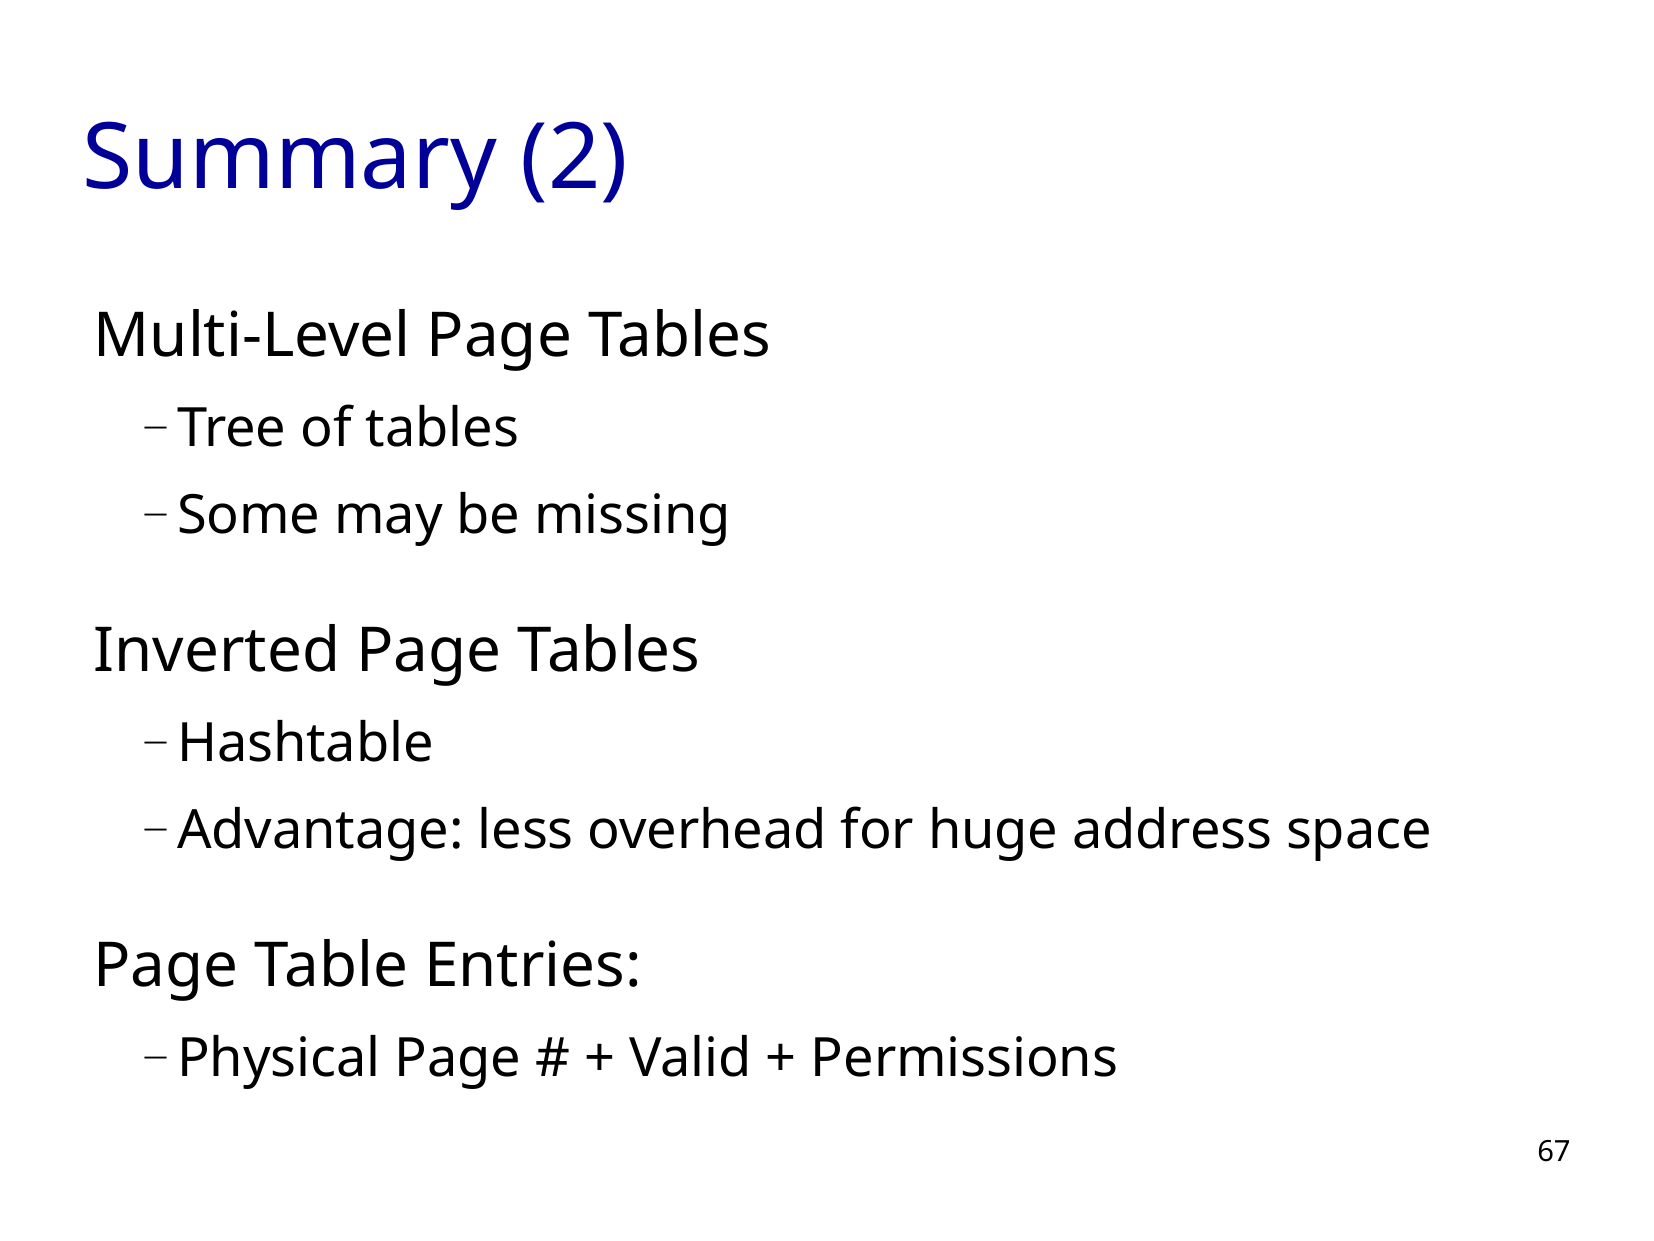

# Summary (2)
Multi-Level Page Tables
Tree of tables
Some may be missing
Inverted Page Tables
Hashtable
Advantage: less overhead for huge address space
Page Table Entries:
Physical Page # + Valid + Permissions
67